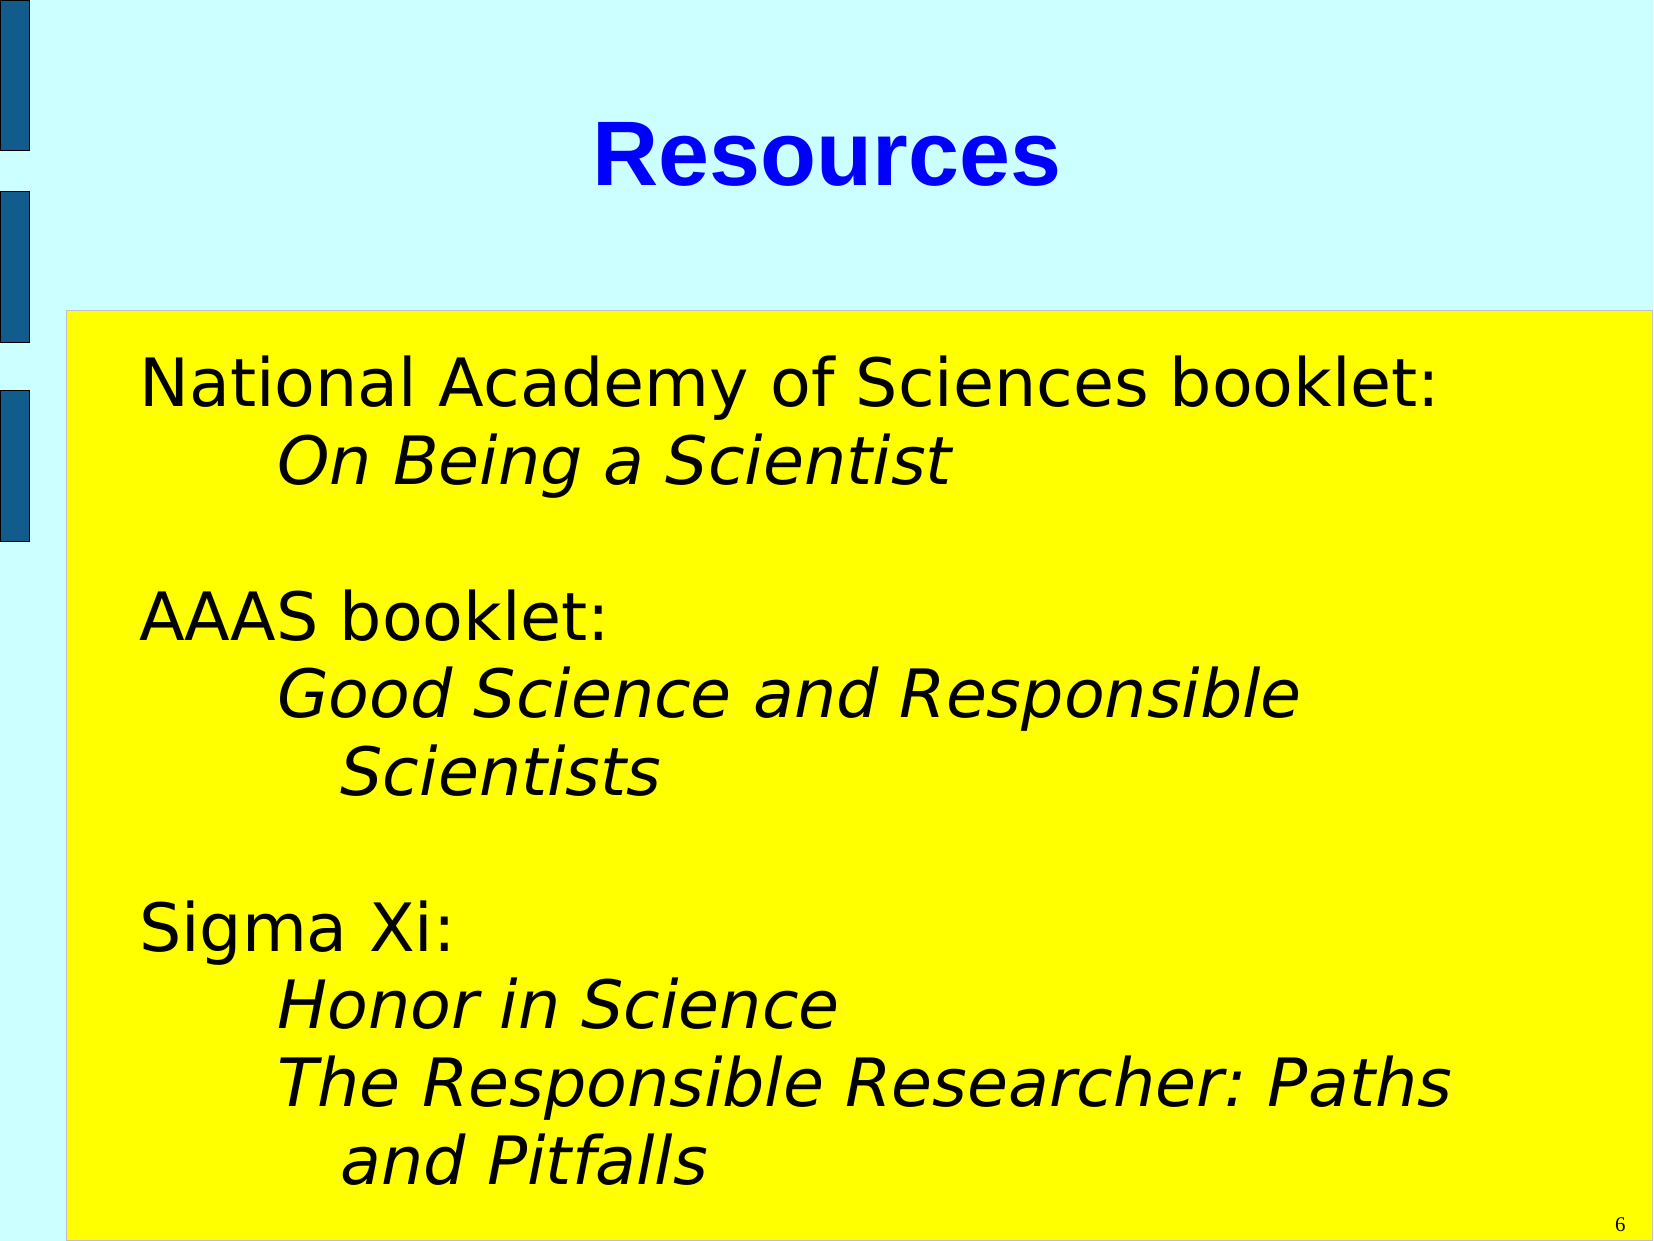

# Resources
National Academy of Sciences booklet:
 On Being a Scientist
AAAS booklet:
 Good Science and Responsible
 Scientists
Sigma Xi:
 Honor in Science
 The Responsible Researcher: Paths
 and Pitfalls